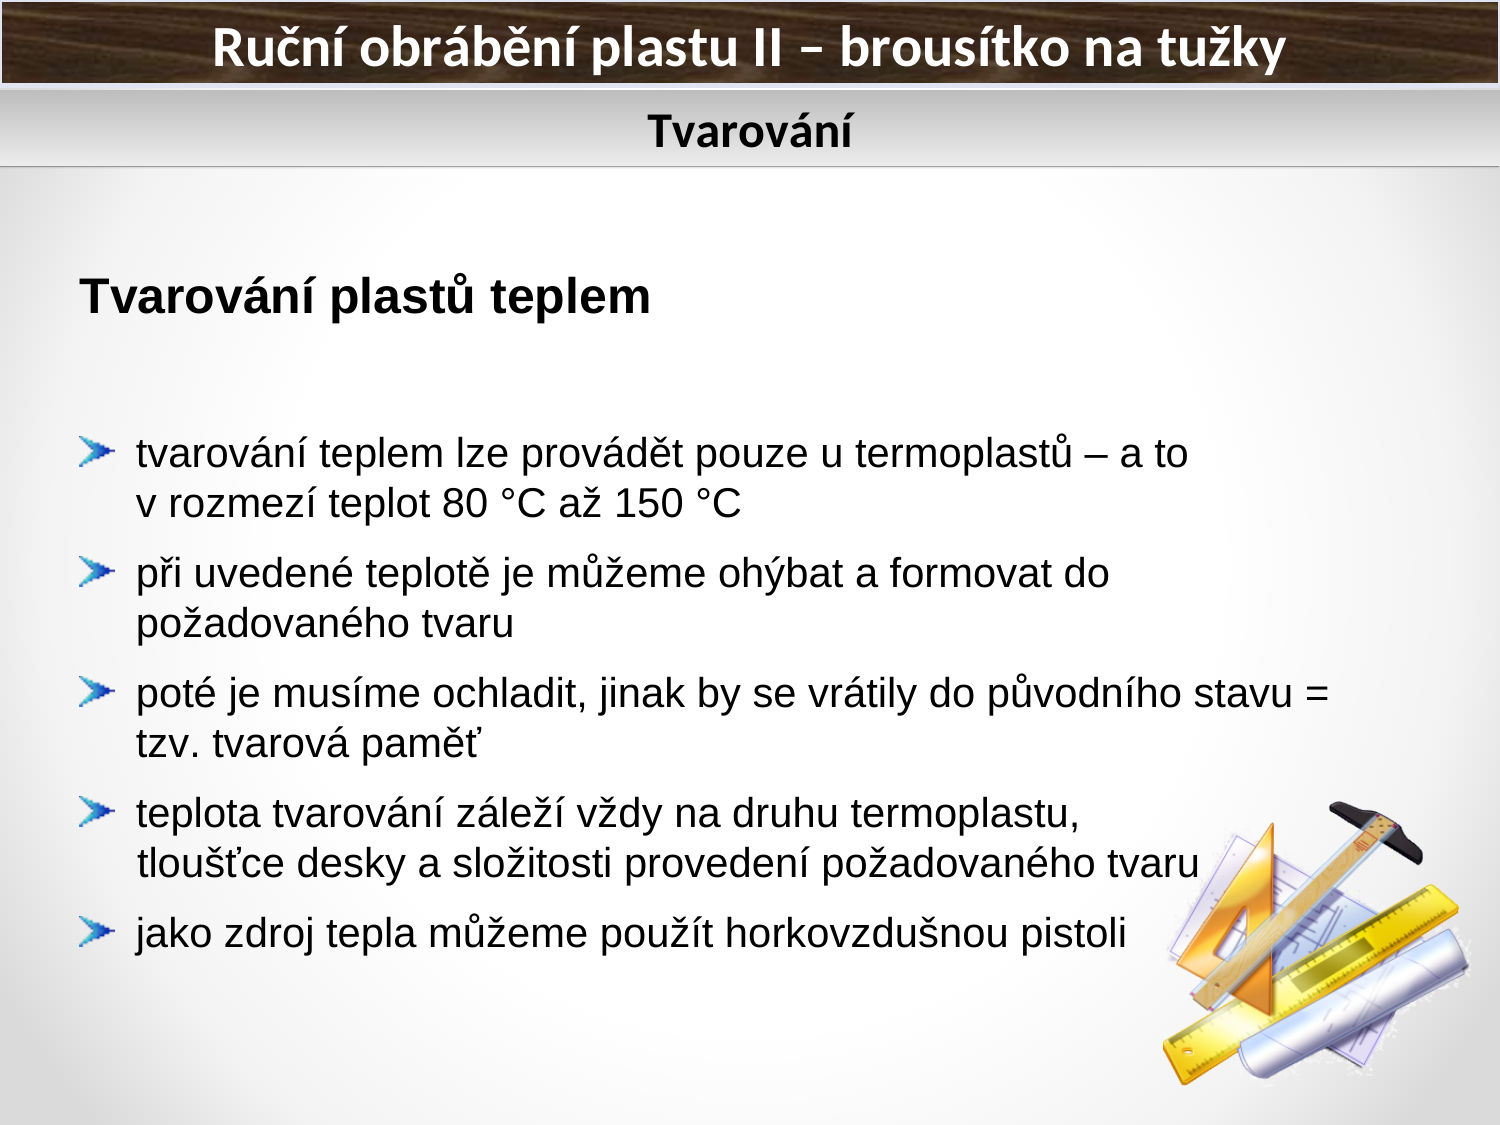

Ruční obrábění plastu II – brousítko na tužky
Tvarování
Tvarování plastů teplem
tvarování teplem lze provádět pouze u termoplastů – a to v rozmezí teplot 80 °C až 150 °C
při uvedené teplotě je můžeme ohýbat a formovat do požadovaného tvaru
poté je musíme ochladit, jinak by se vrátily do původního stavu = tzv. tvarová paměť
teplota tvarování záleží vždy na druhu termoplastu,
 tloušťce desky a složitosti provedení požadovaného tvaru
jako zdroj tepla můžeme použít horkovzdušnou pistoli